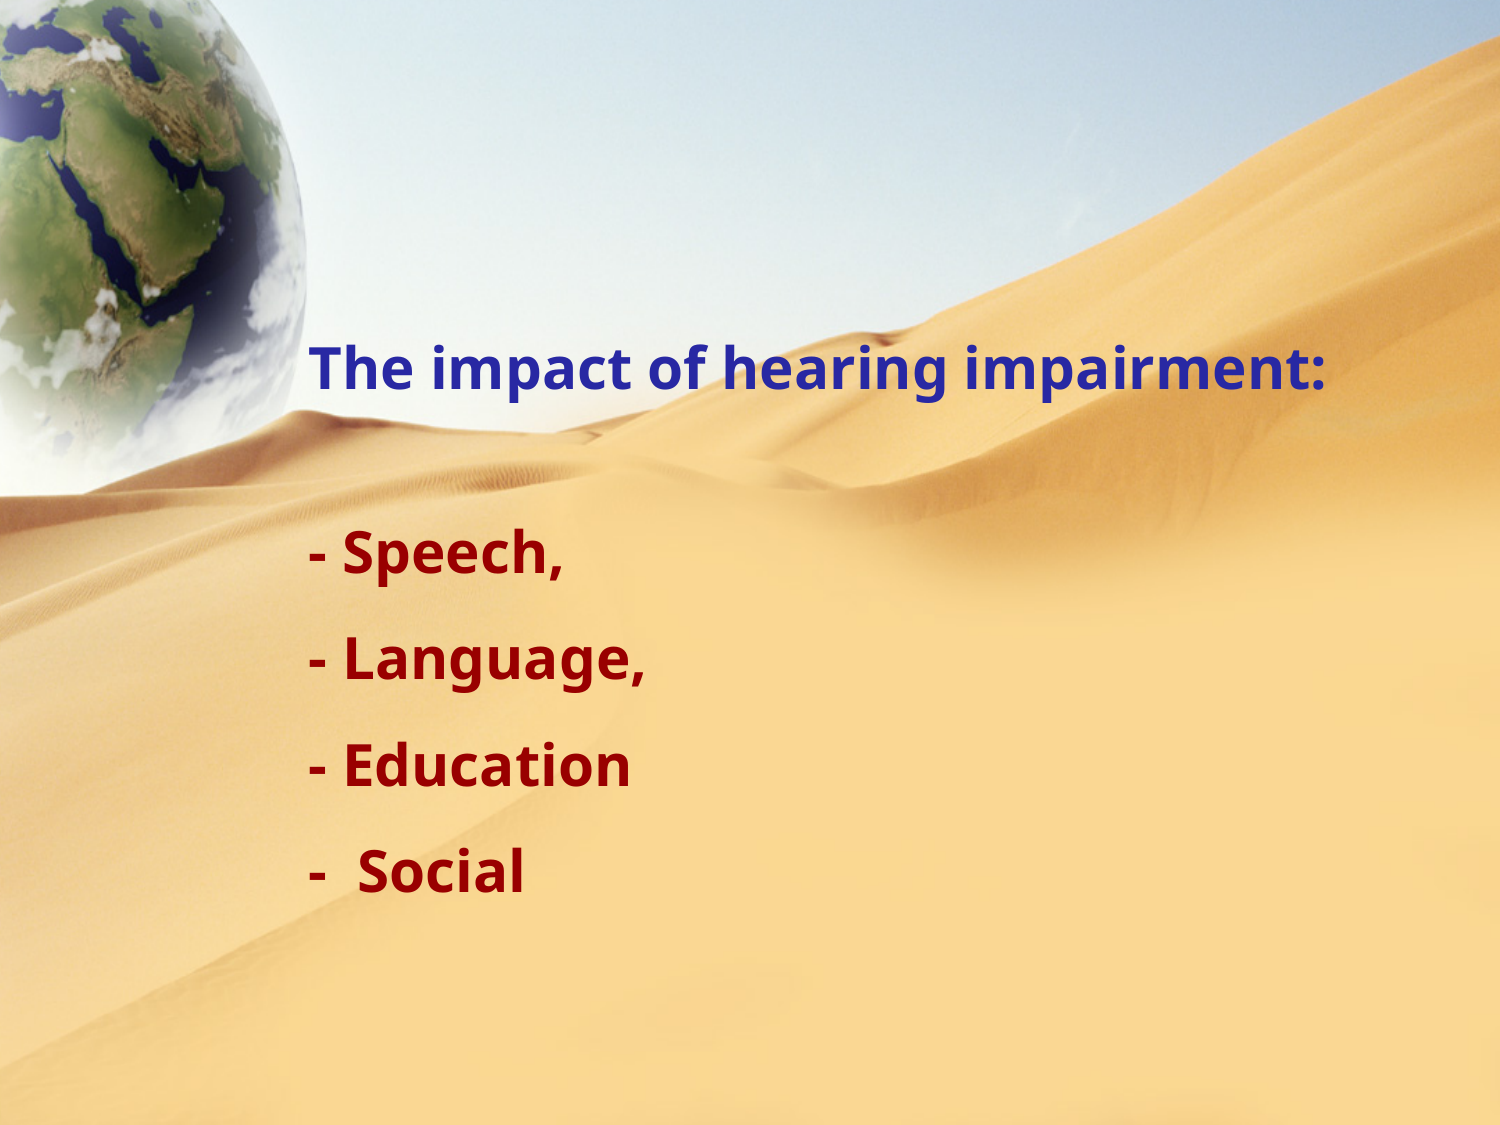

The impact of hearing impairment:
- Speech,
- Language,
- Education
- Social